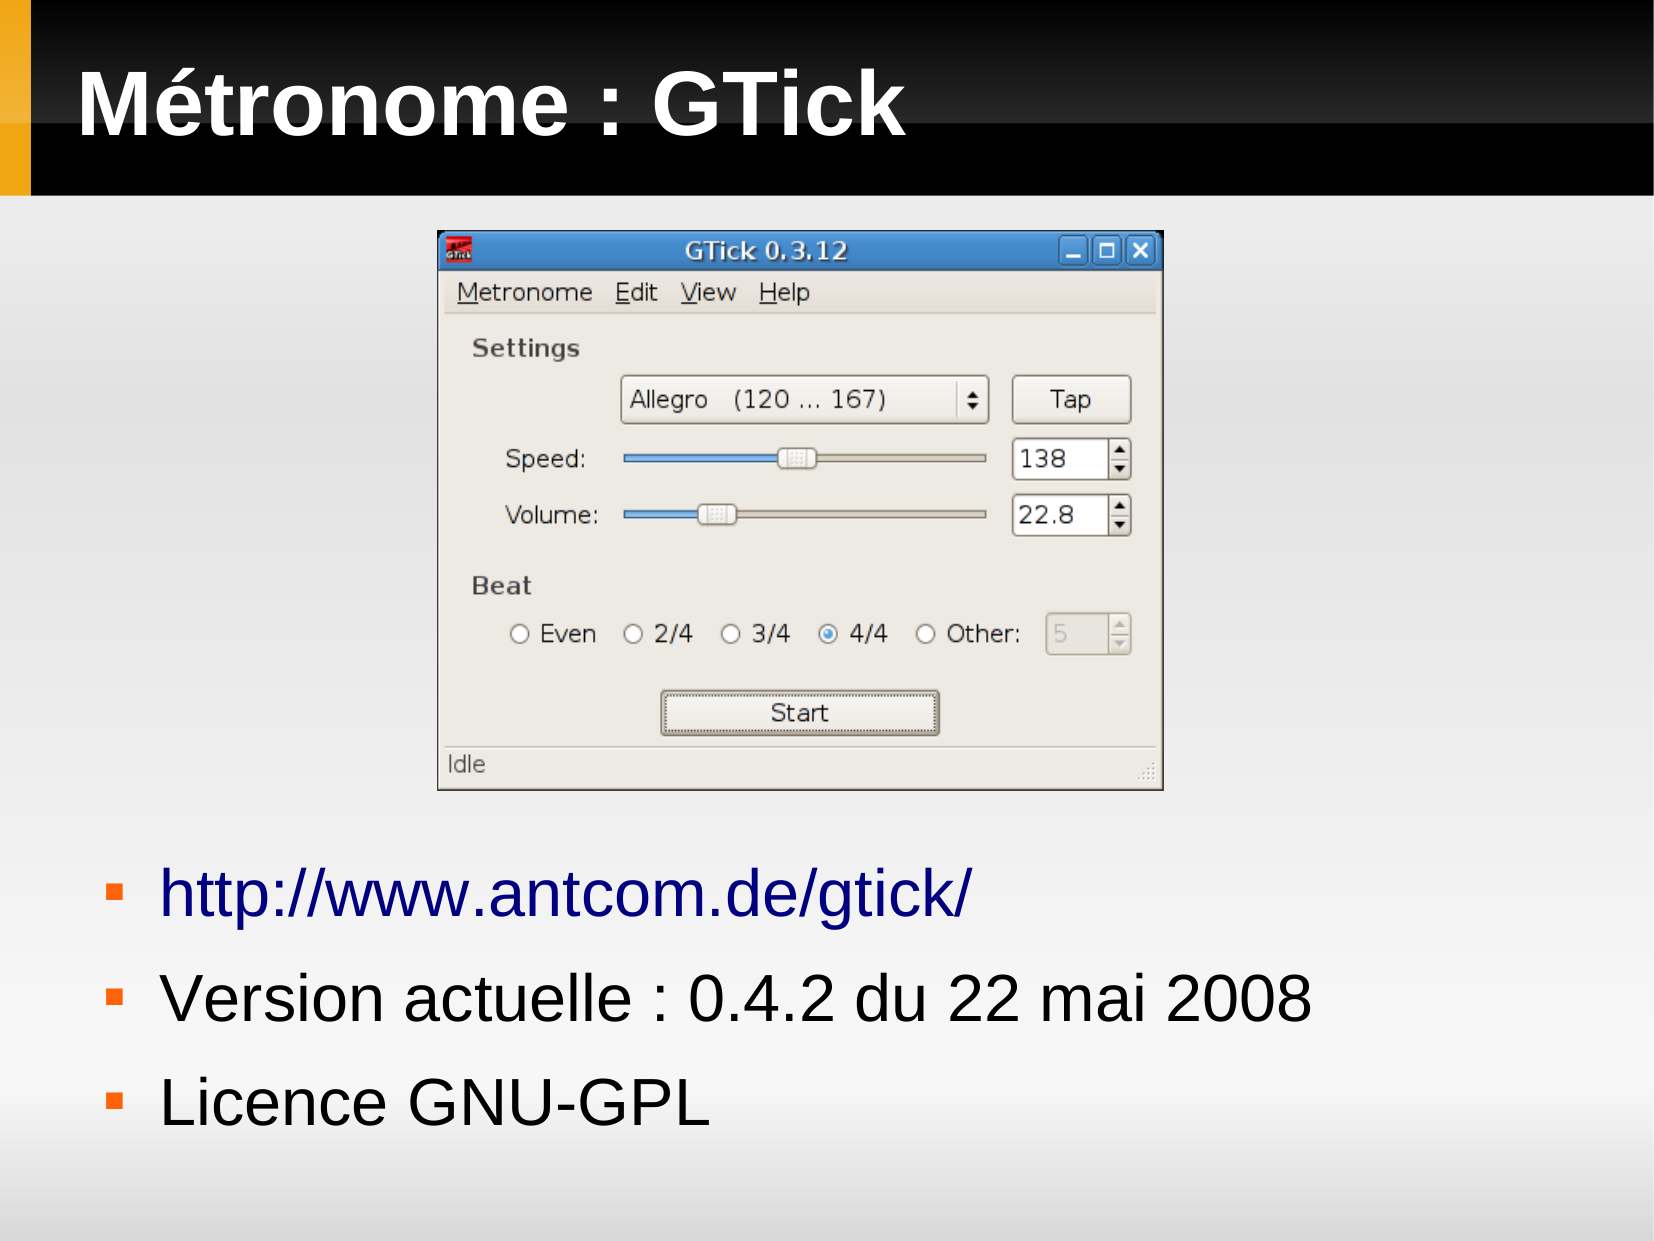

# Métronome : GTick
http://www.antcom.de/gtick/
Version actuelle : 0.4.2 du 22 mai 2008
Licence GNU-GPL